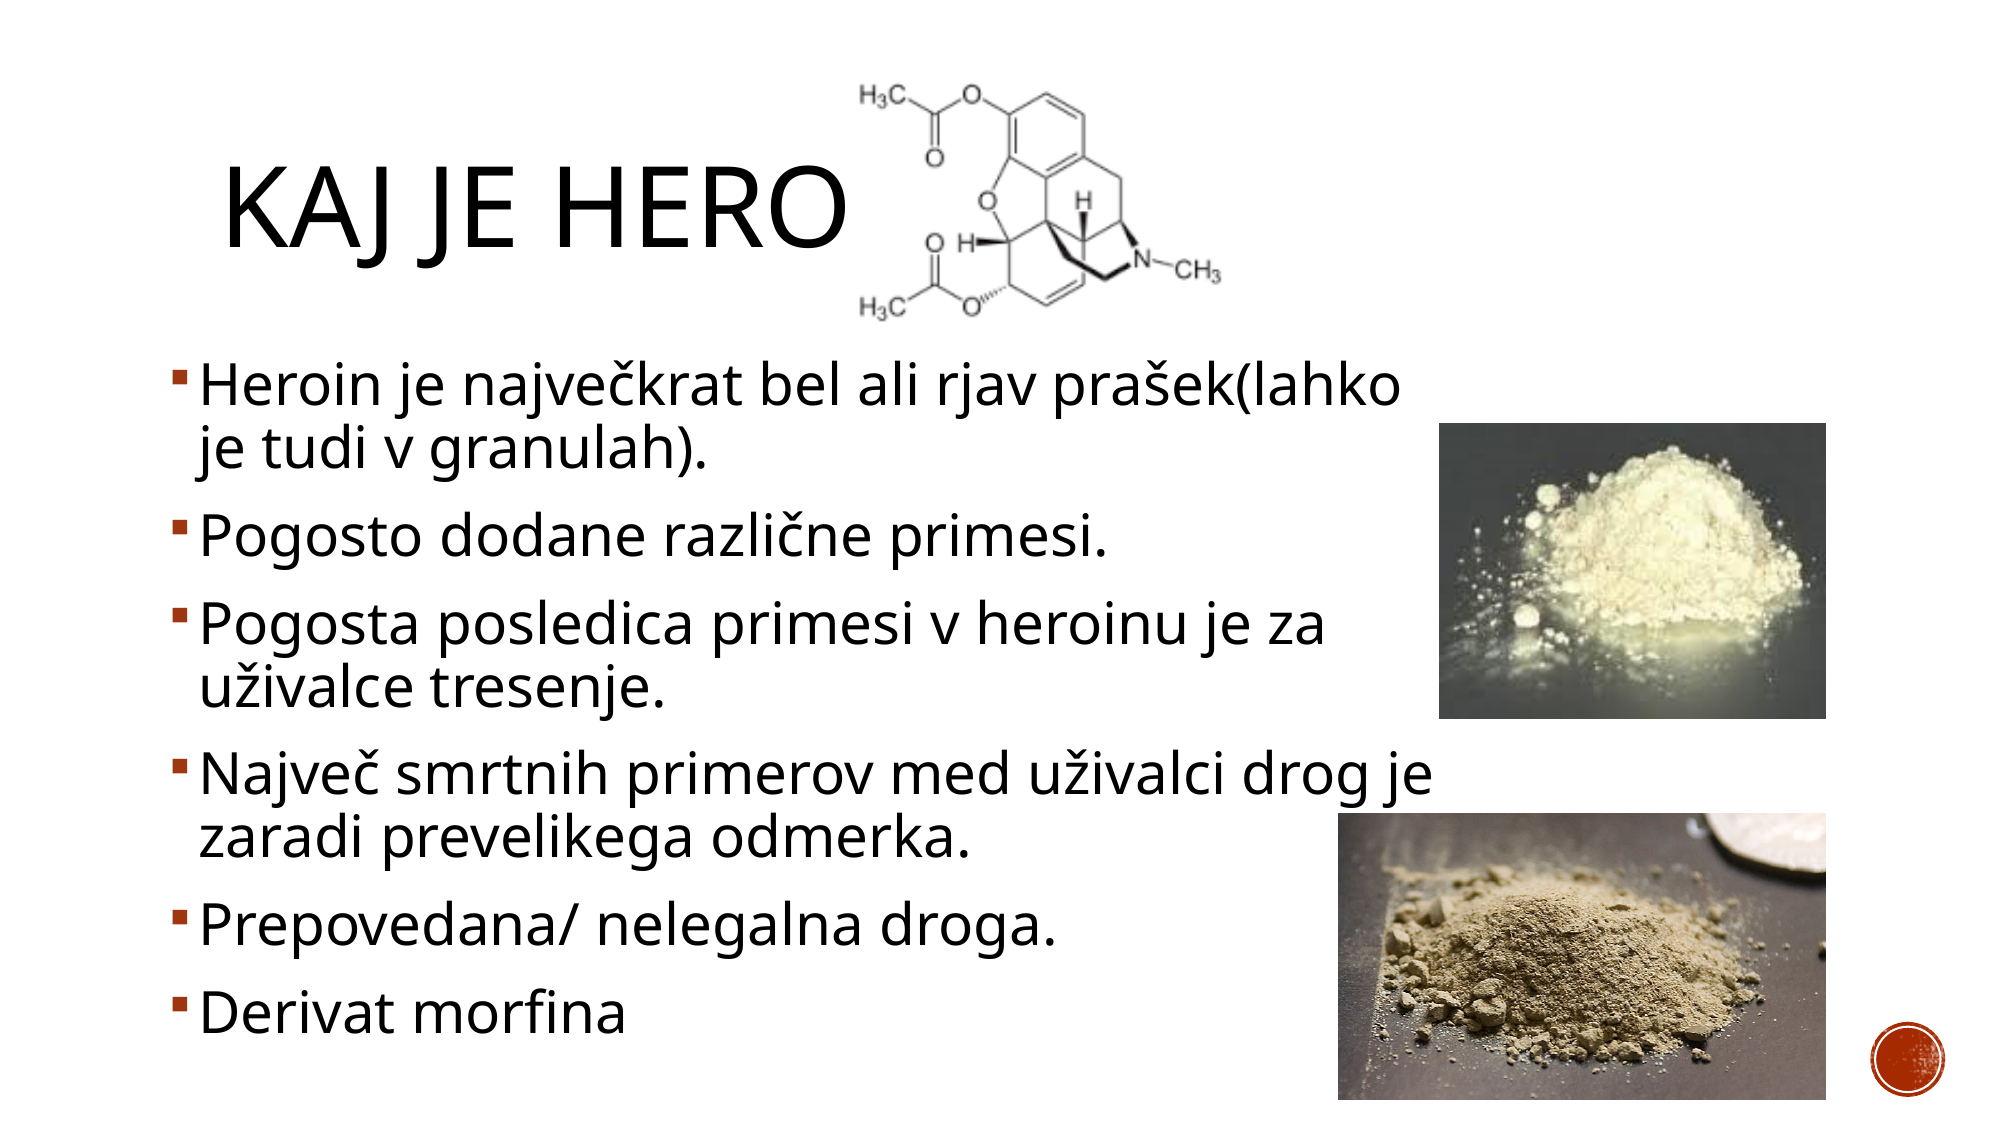

# kaj je heroin?
Heroin je največkrat bel ali rjav prašek(lahko je tudi v granulah).
Pogosto dodane različne primesi.
Pogosta posledica primesi v heroinu je za uživalce tresenje.
Največ smrtnih primerov med uživalci drog je zaradi prevelikega odmerka.
Prepovedana/ nelegalna droga.
Derivat morfina